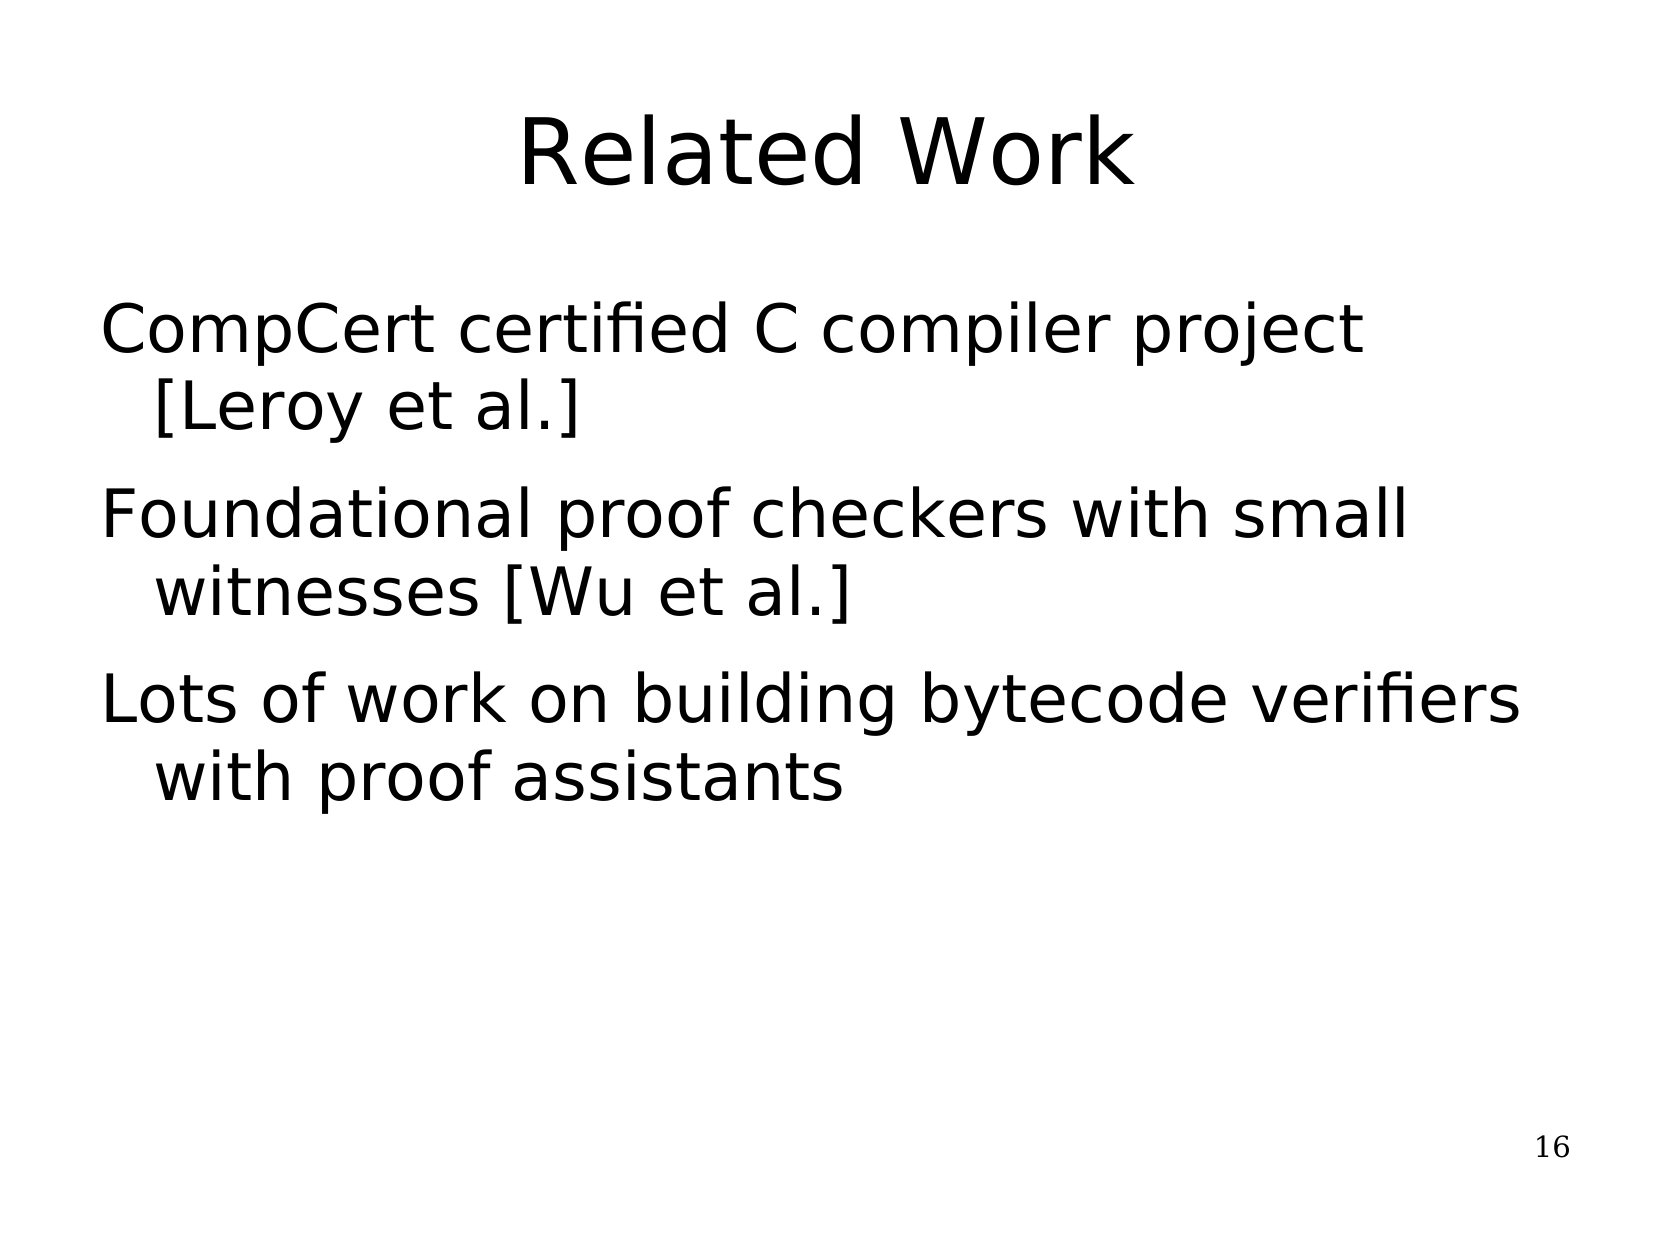

# Related Work
CompCert certified C compiler project [Leroy et al.]
Foundational proof checkers with small witnesses [Wu et al.]
Lots of work on building bytecode verifiers with proof assistants
16